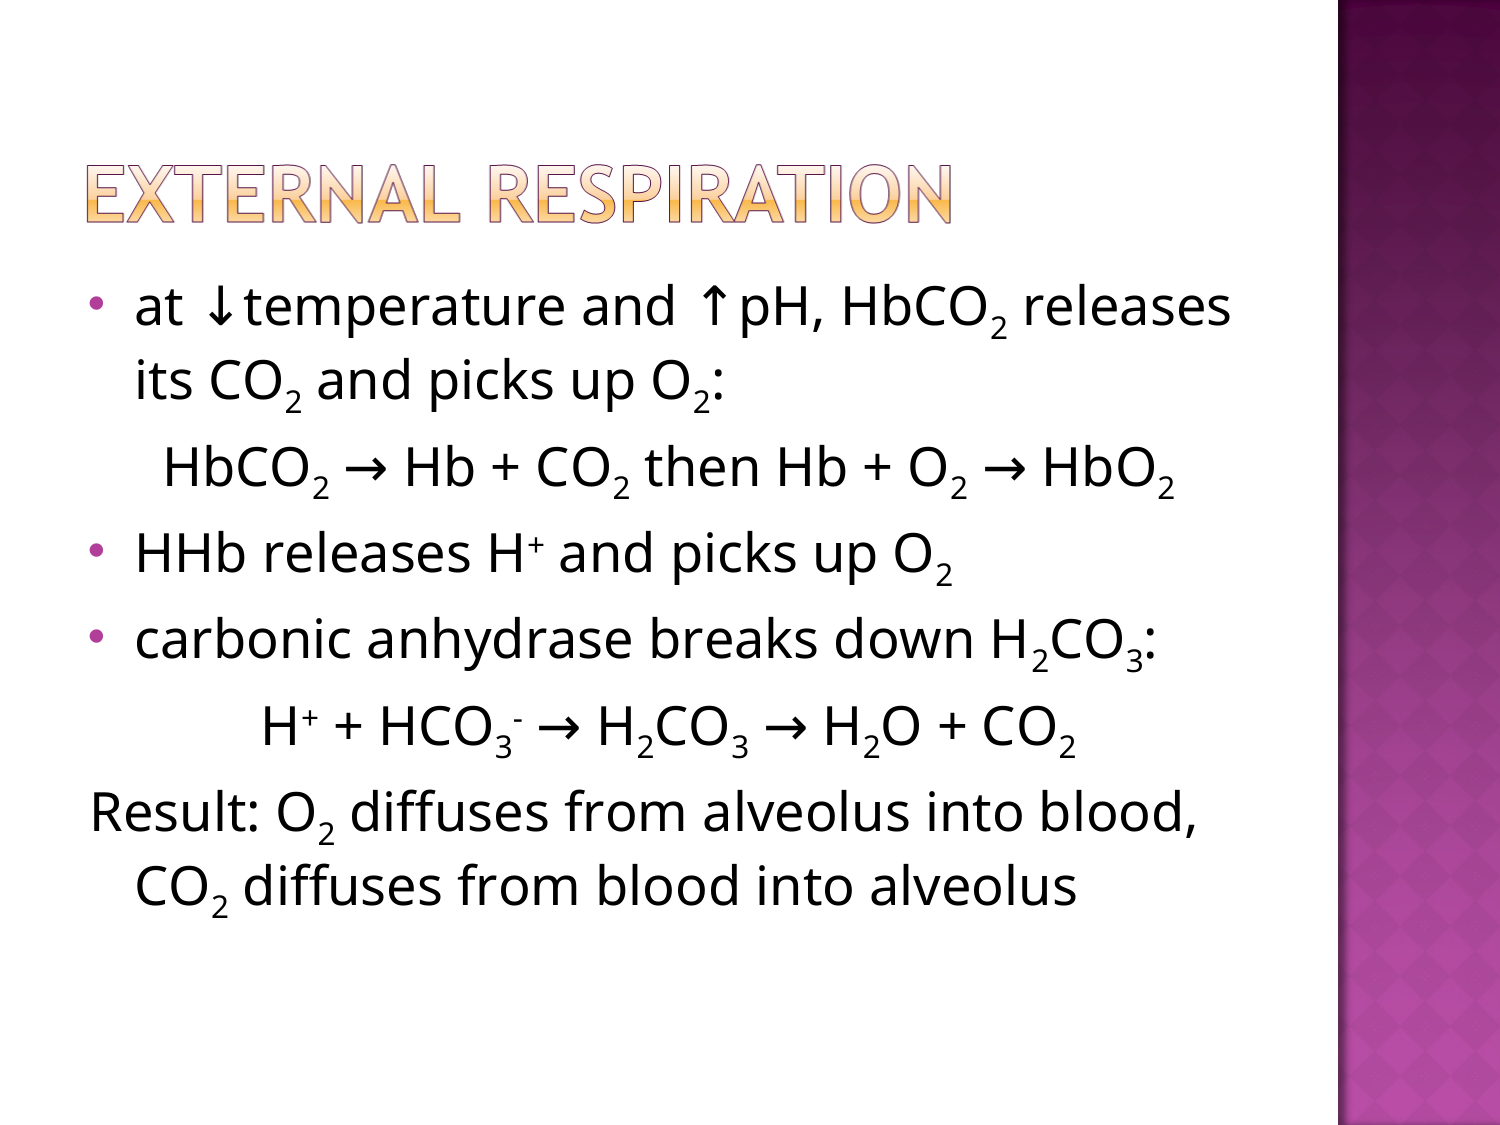

# at ↓temperature and ↑pH, HbCO2 releases its CO2 and picks up O2:
HbCO2 → Hb + CO2 then Hb + O2 → HbO2
HHb releases H+ and picks up O2
carbonic anhydrase breaks down H2CO3:
H+ + HCO3- → H2CO3 → H2O + CO2
Result: O2 diffuses from alveolus into blood, CO2 diffuses from blood into alveolus